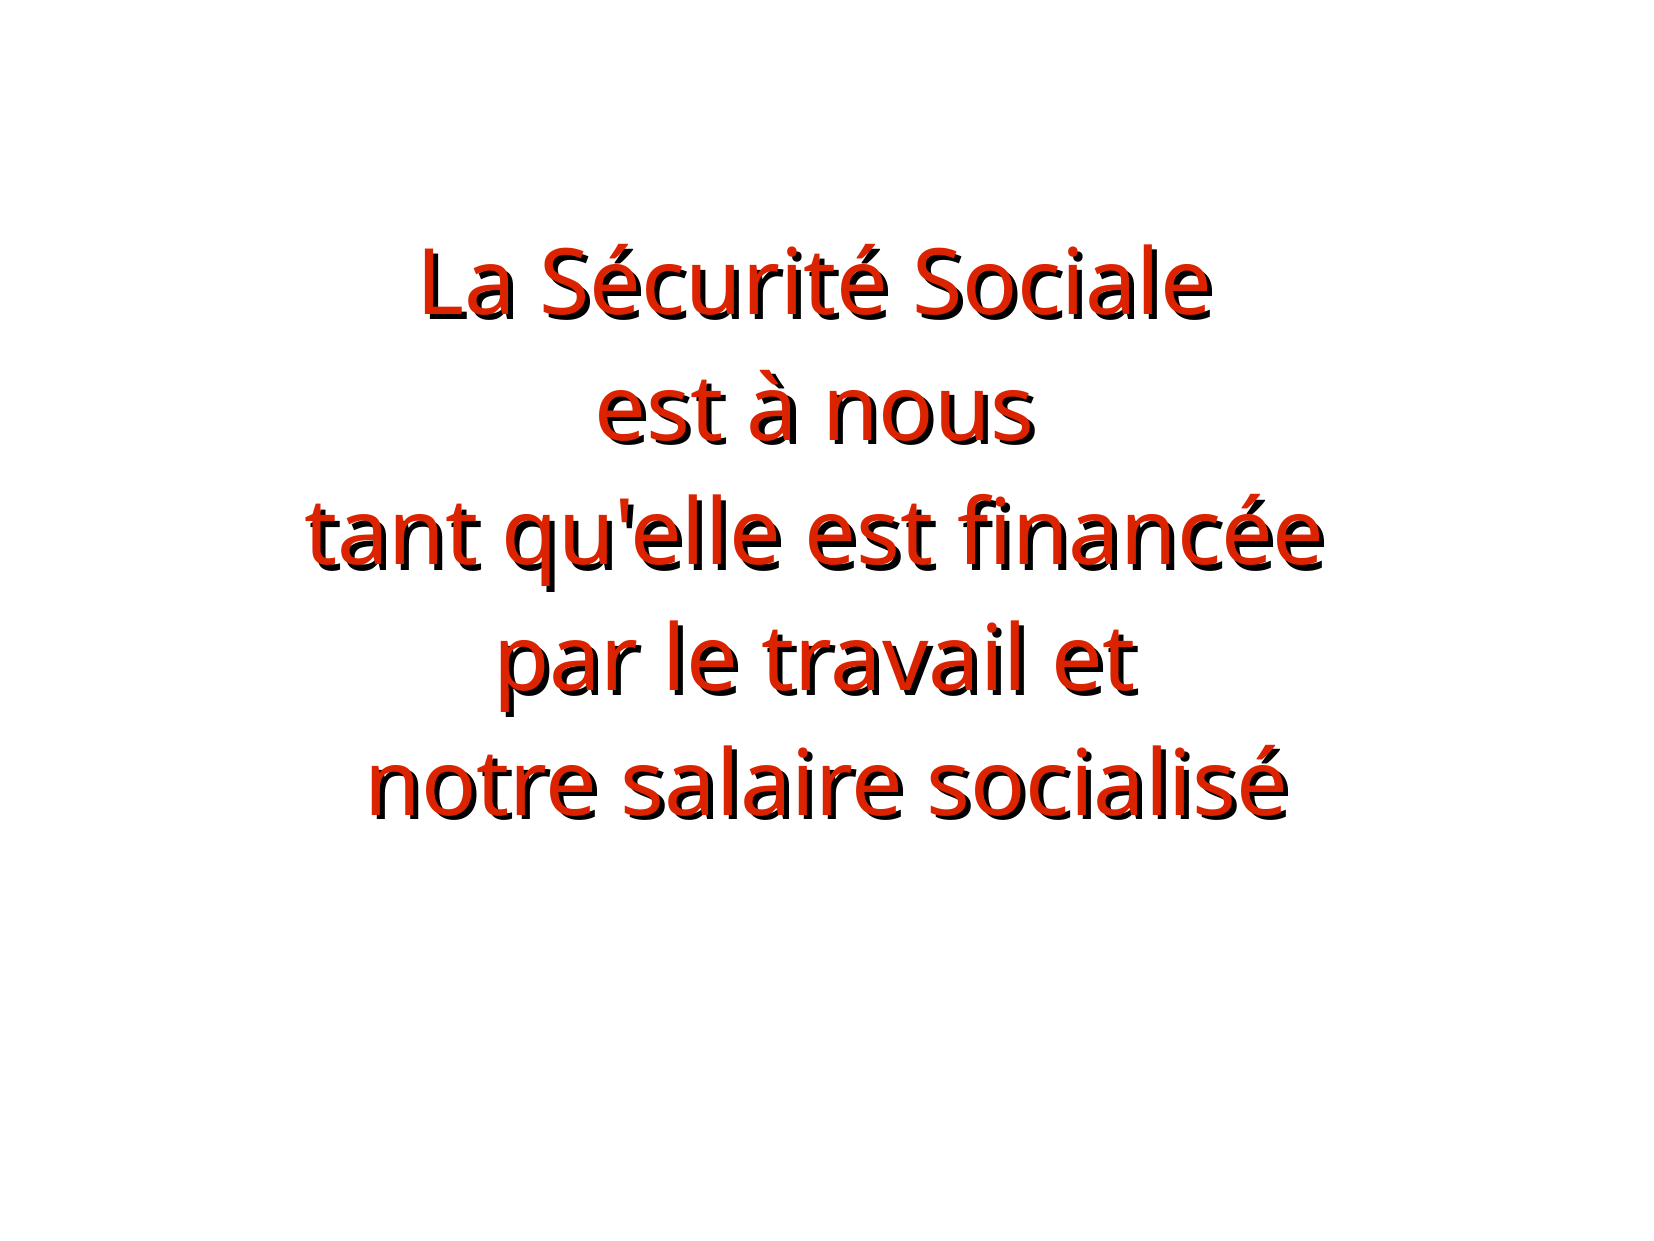

# La Sécurité Sociale
est à nous
tant qu'elle est financée
par le travail et
notre salaire socialisé